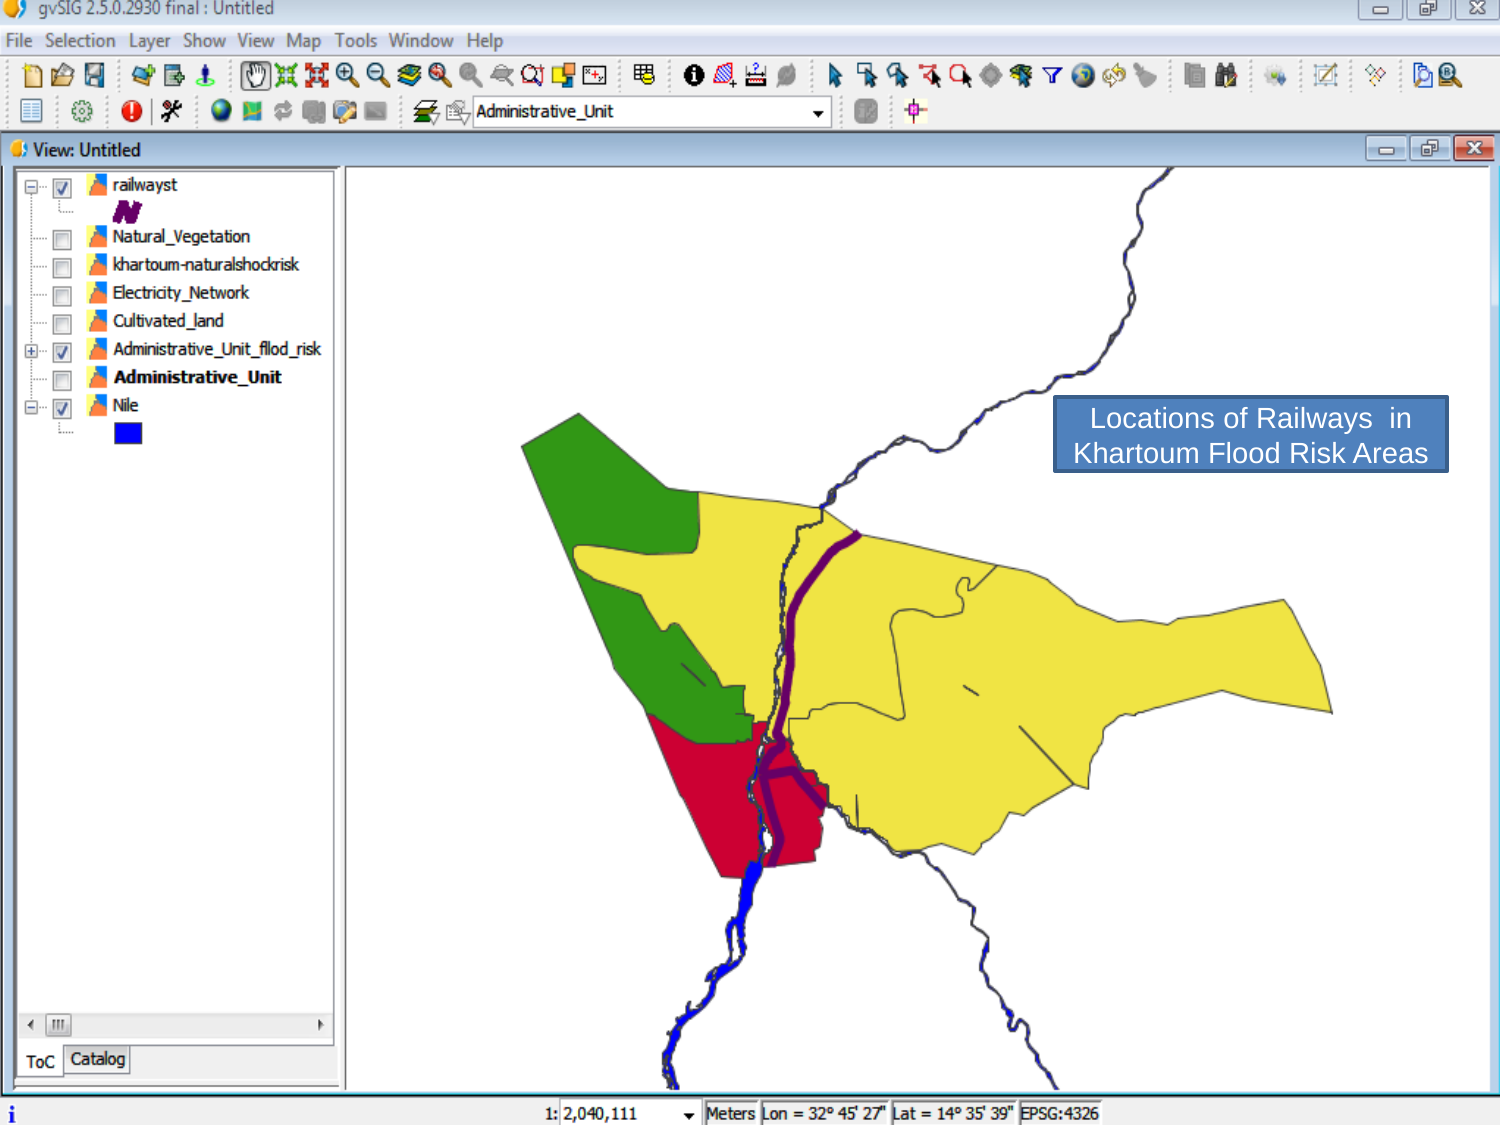

Locations of Railways in Khartoum Flood Risk Areas